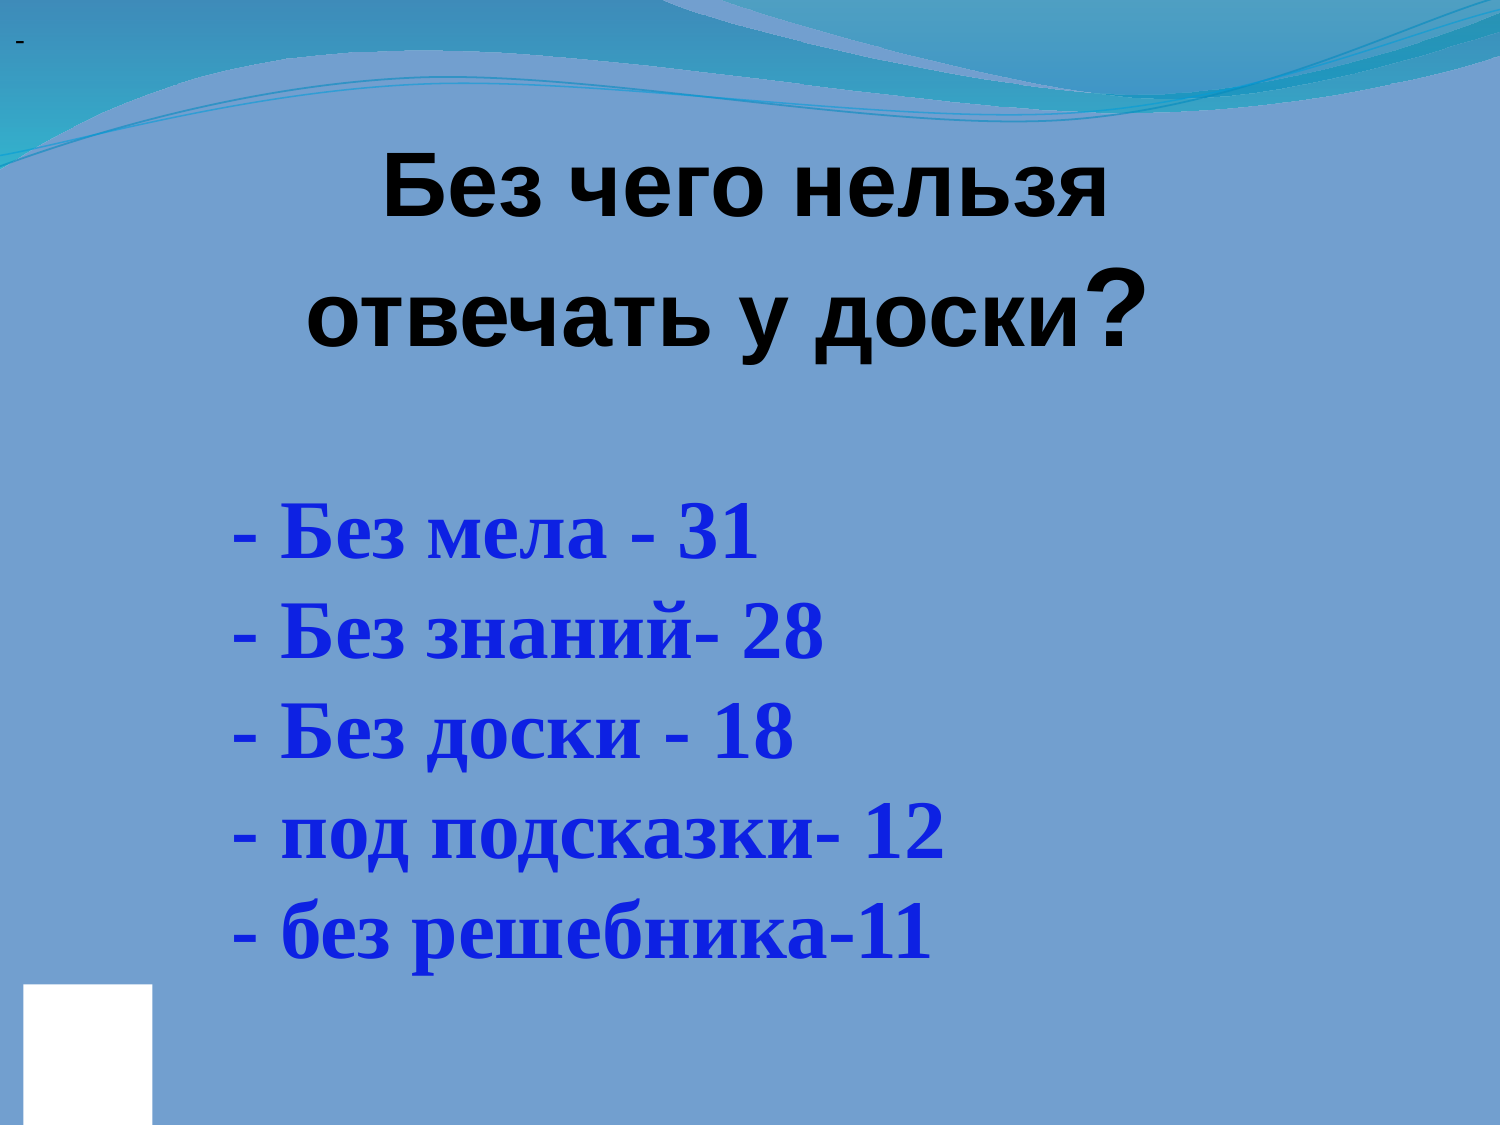

-
Без чего нельзя
 отвечать у доски?
- Без мела - 31
- Без знаний- 28
- Без доски - 18
- под подсказки- 12
- без решебника-11